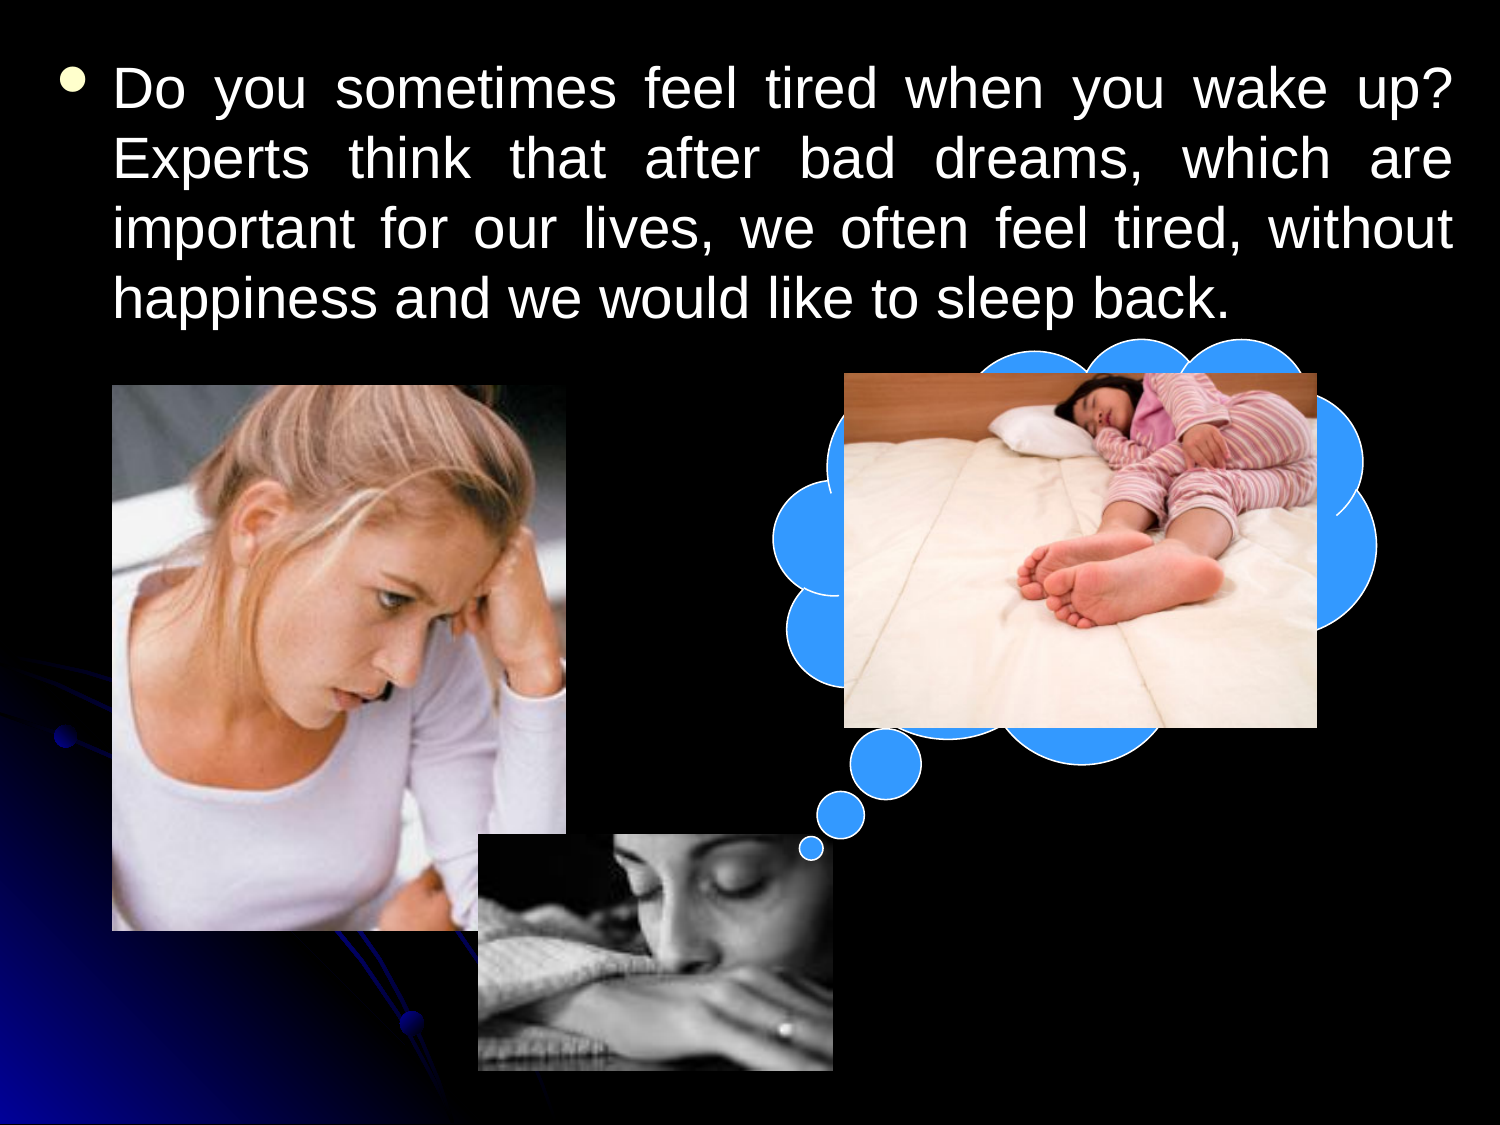

# Do you sometimes feel tired when you wake up? Experts think that after bad dreams, which are important for our lives, we often feel tired, without happiness and we would like to sleep back.